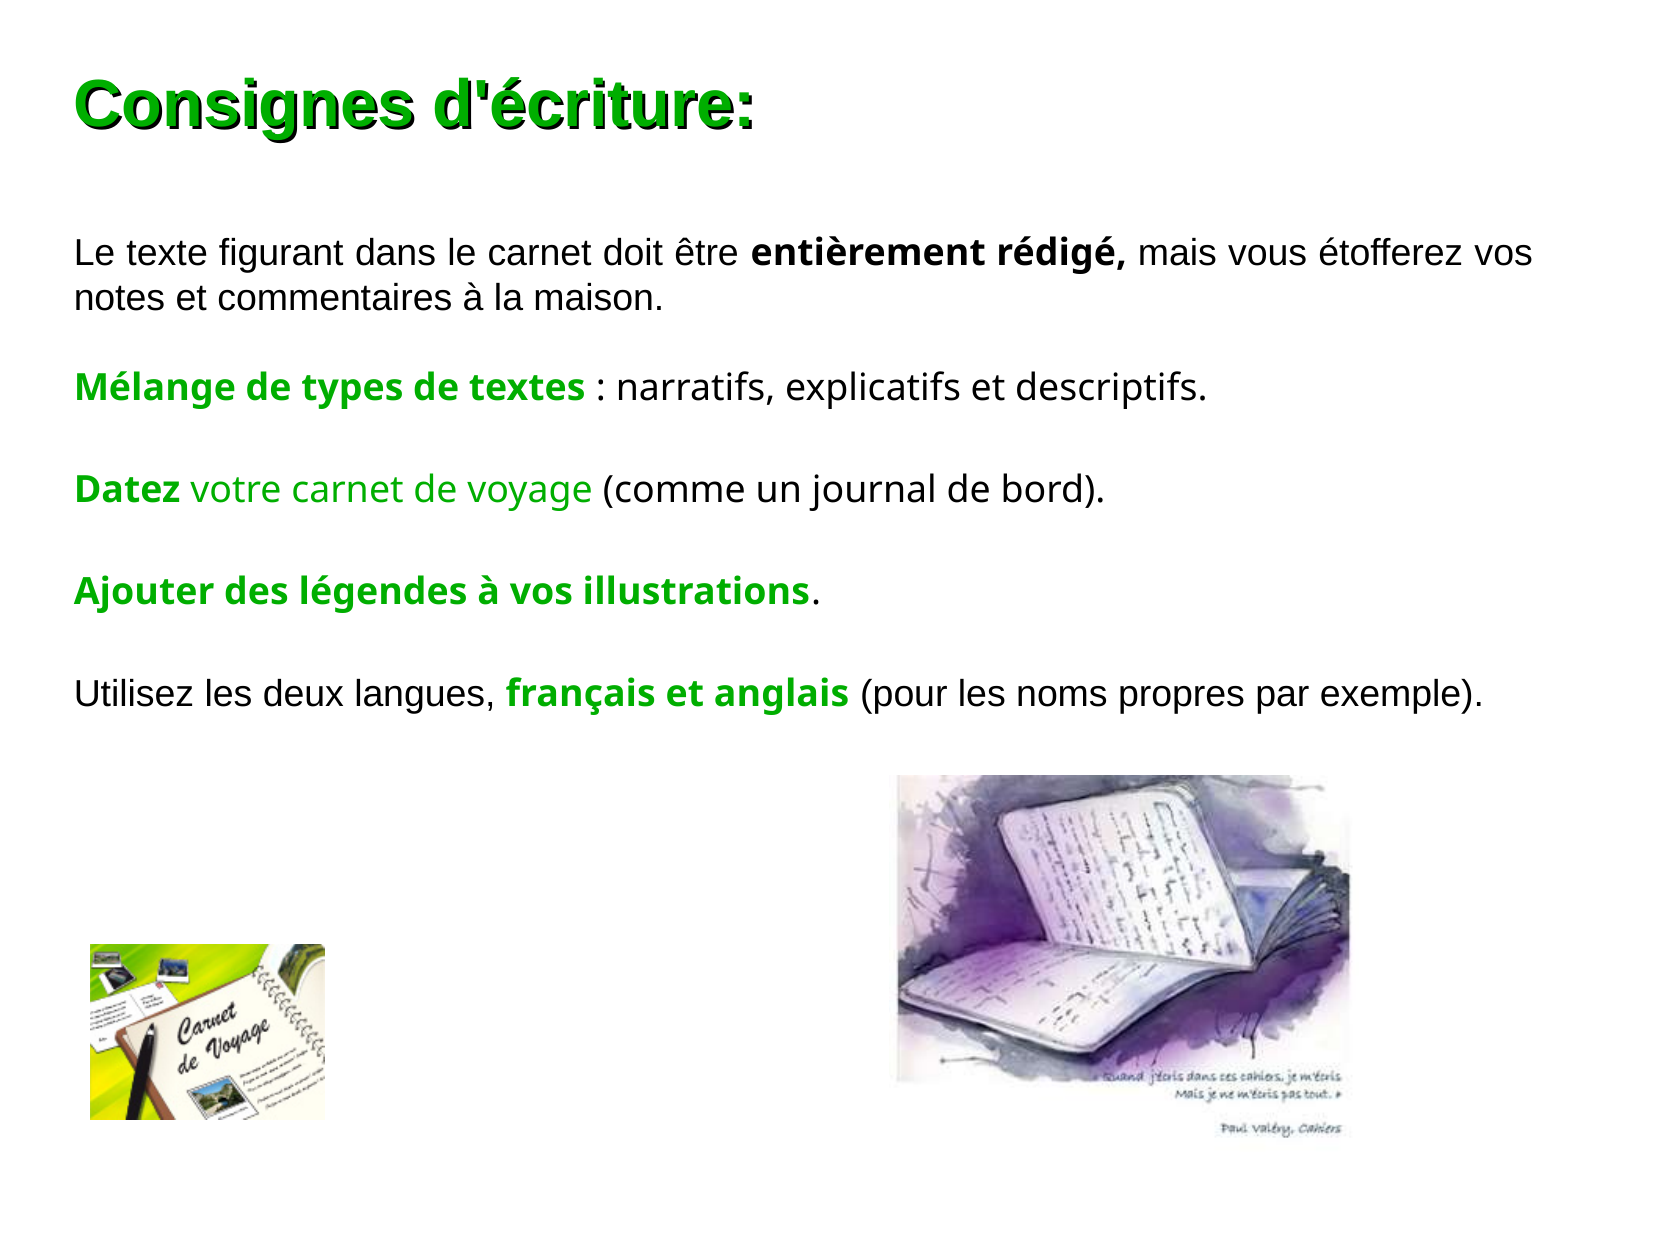

Consignes d'écriture:
Le texte figurant dans le carnet doit être entièrement rédigé, mais vous étofferez vos notes et commentaires à la maison.
Mélange de types de textes : narratifs, explicatifs et descriptifs.
Datez votre carnet de voyage (comme un journal de bord).
Ajouter des légendes à vos illustrations.
Utilisez les deux langues, français et anglais (pour les noms propres par exemple).